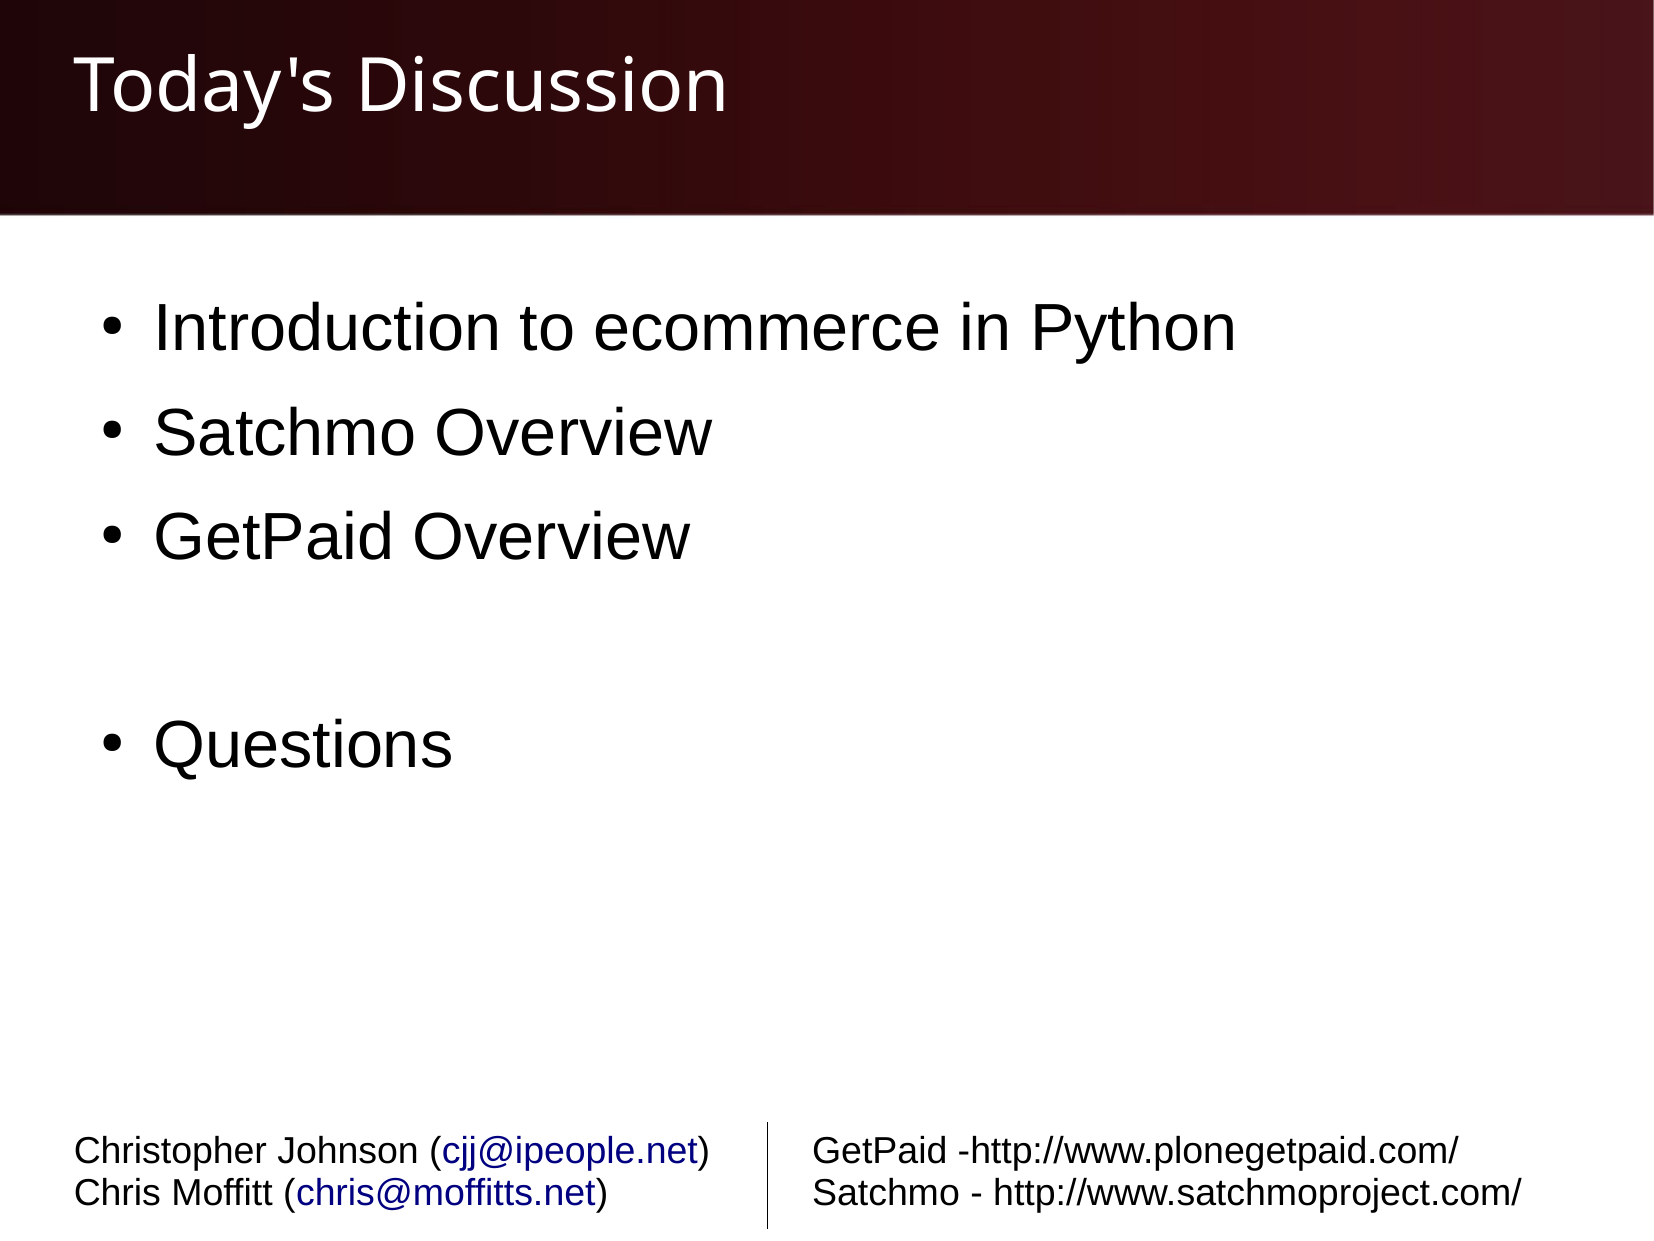

Today's Discussion
# Introduction to ecommerce in Python
Satchmo Overview
GetPaid Overview
Questions
Christopher Johnson (cjj@ipeople.net)		GetPaid -http://www.plonegetpaid.com/
Chris Moffitt (chris@moffitts.net)			Satchmo - http://www.satchmoproject.com/